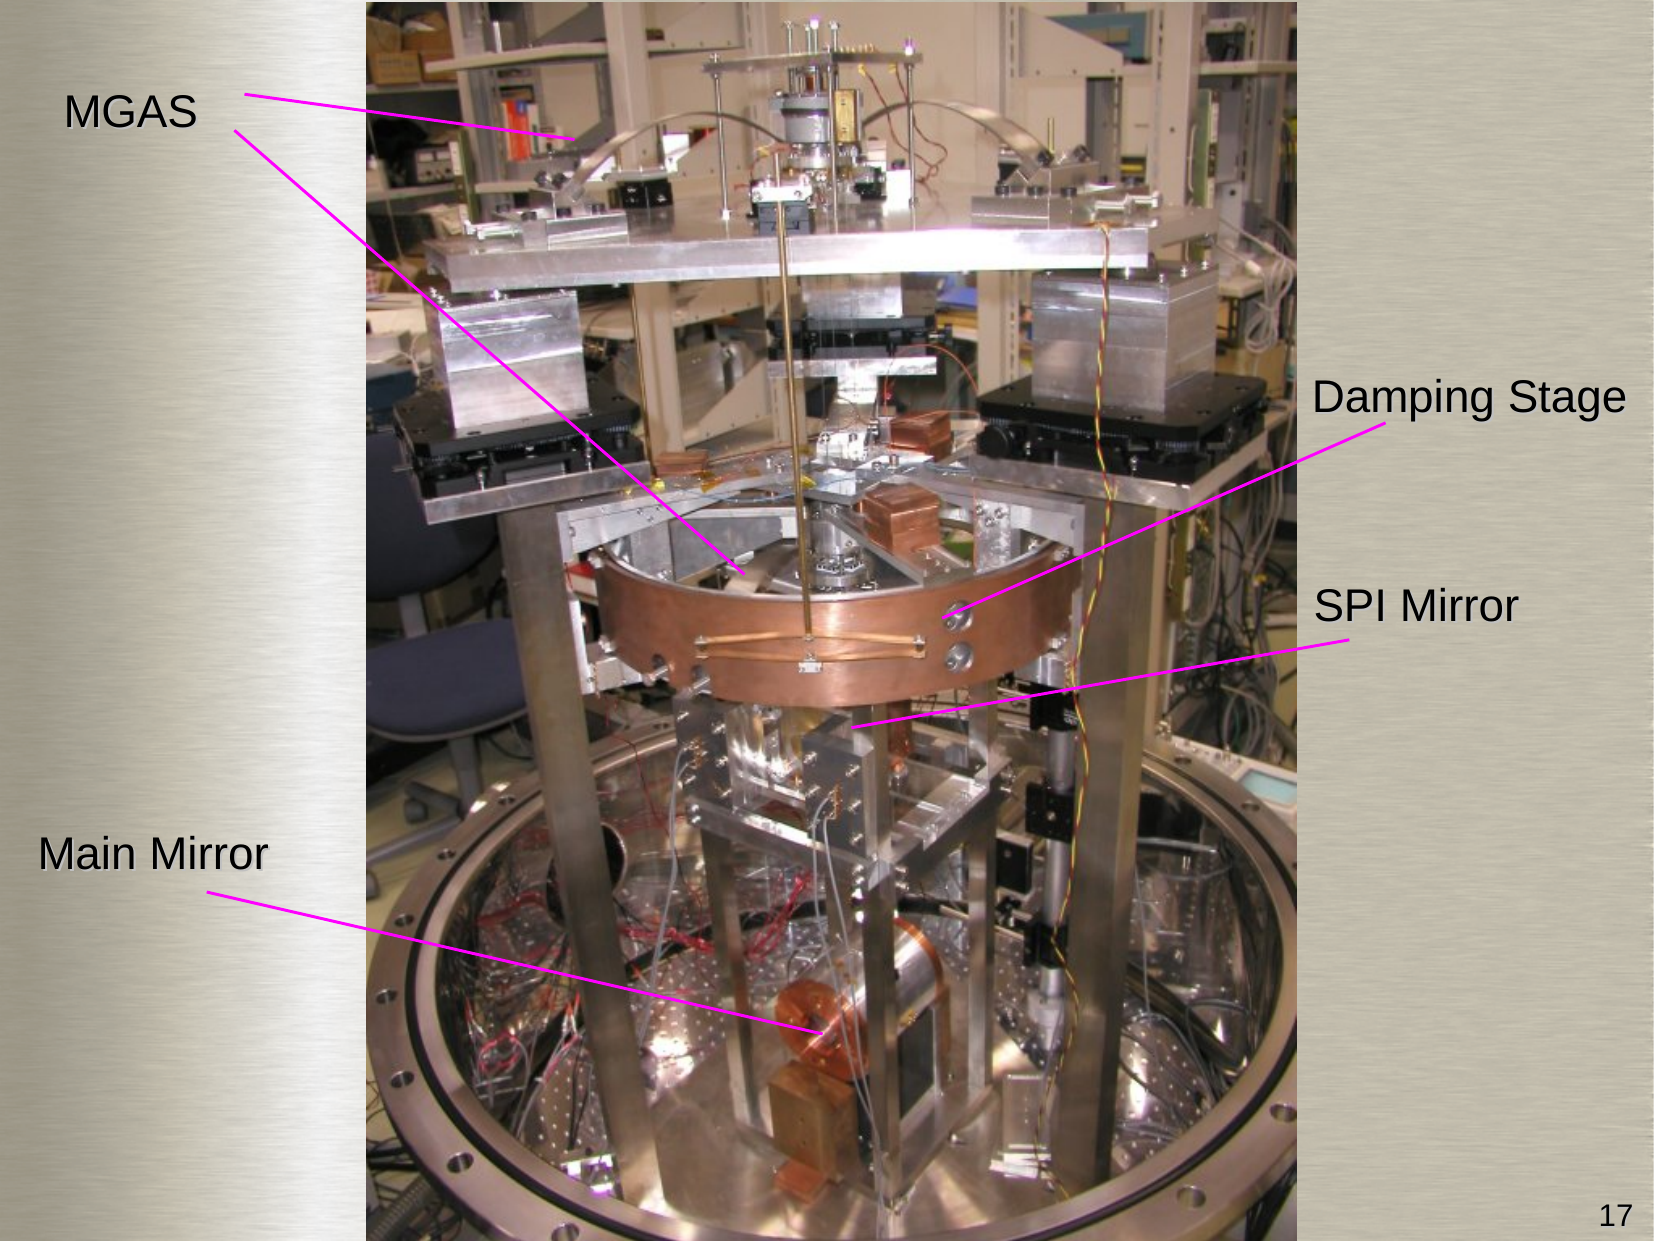

MGAS
Damping Stage
SPI Mirror
Main Mirror